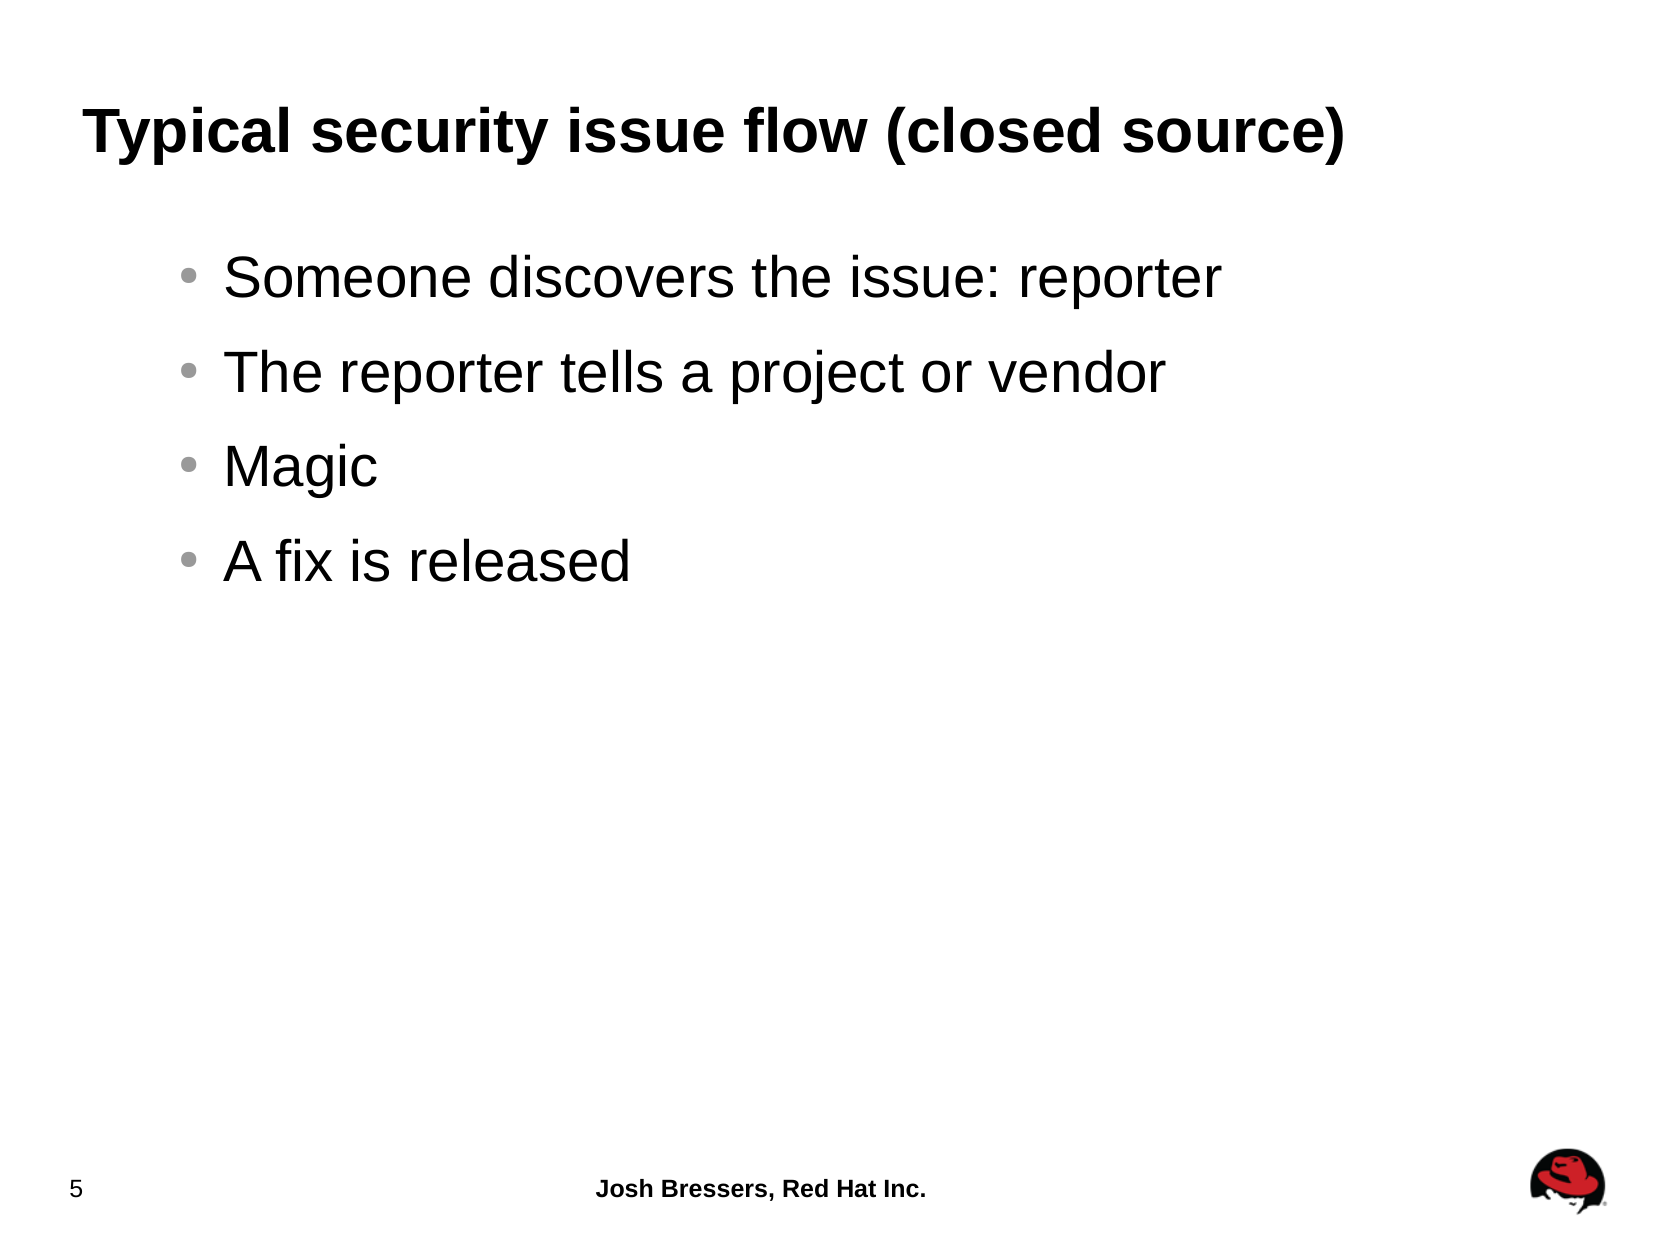

# Typical security issue flow (closed source)
Someone discovers the issue: reporter
The reporter tells a project or vendor
Magic
A fix is released